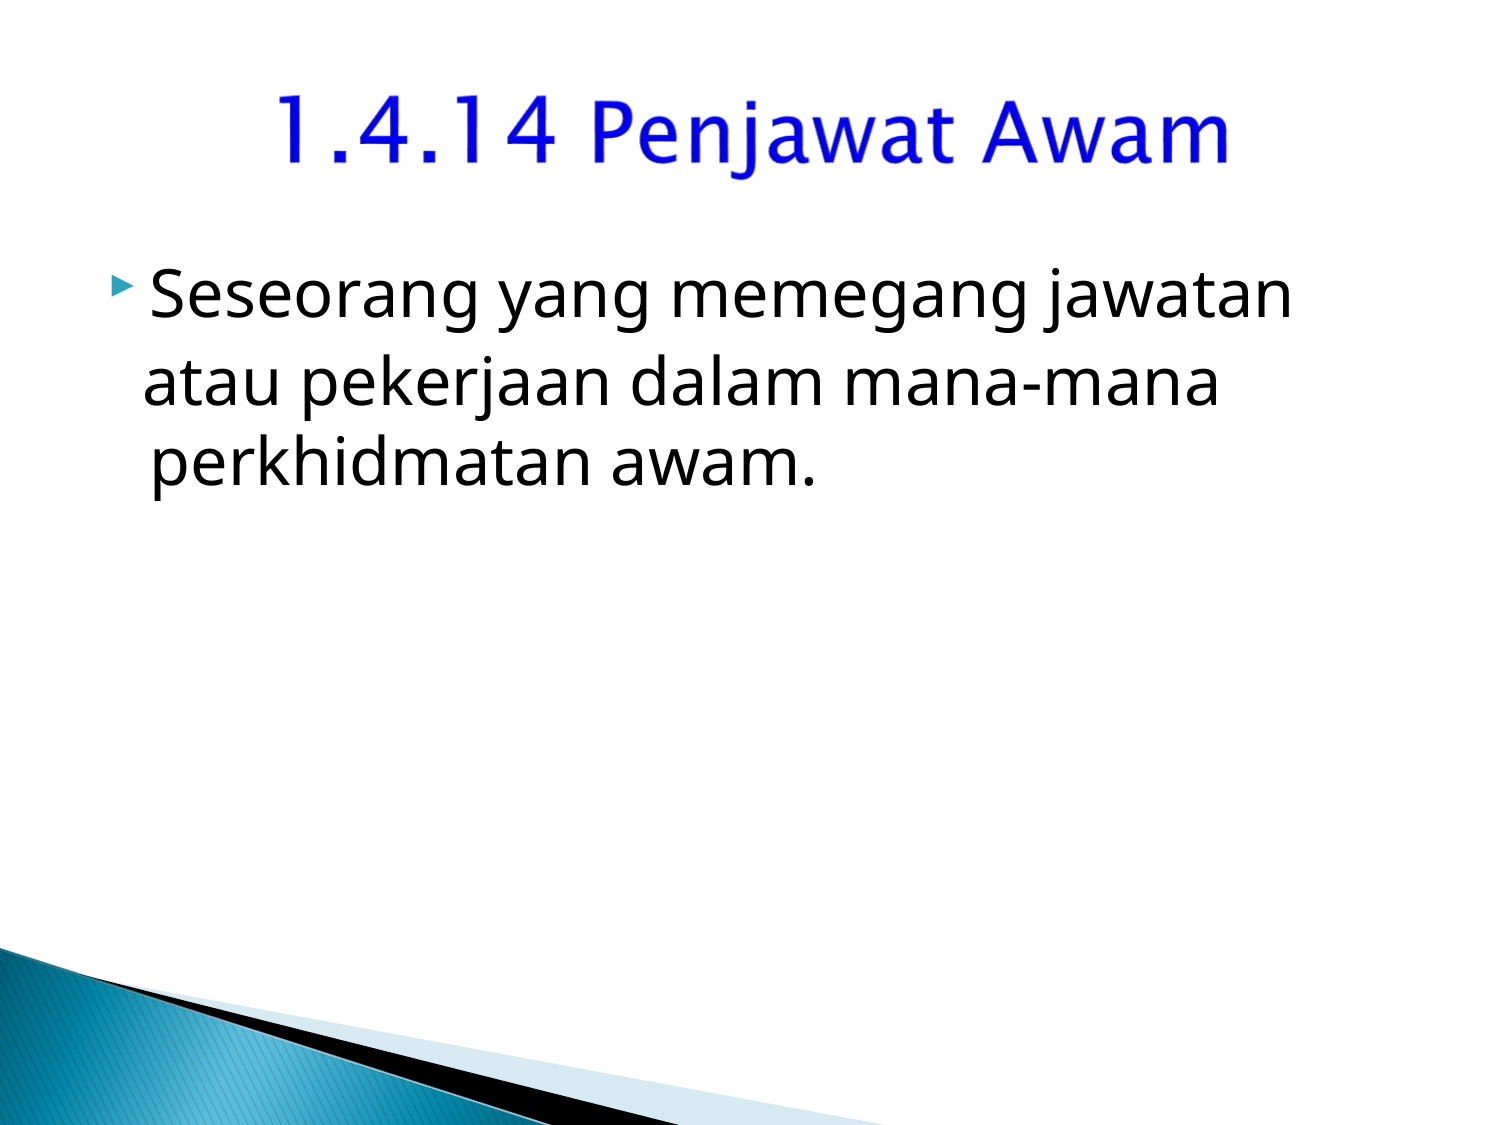

# Seseorang yang memegang jawatan
 atau pekerjaan dalam mana-mana perkhidmatan awam.